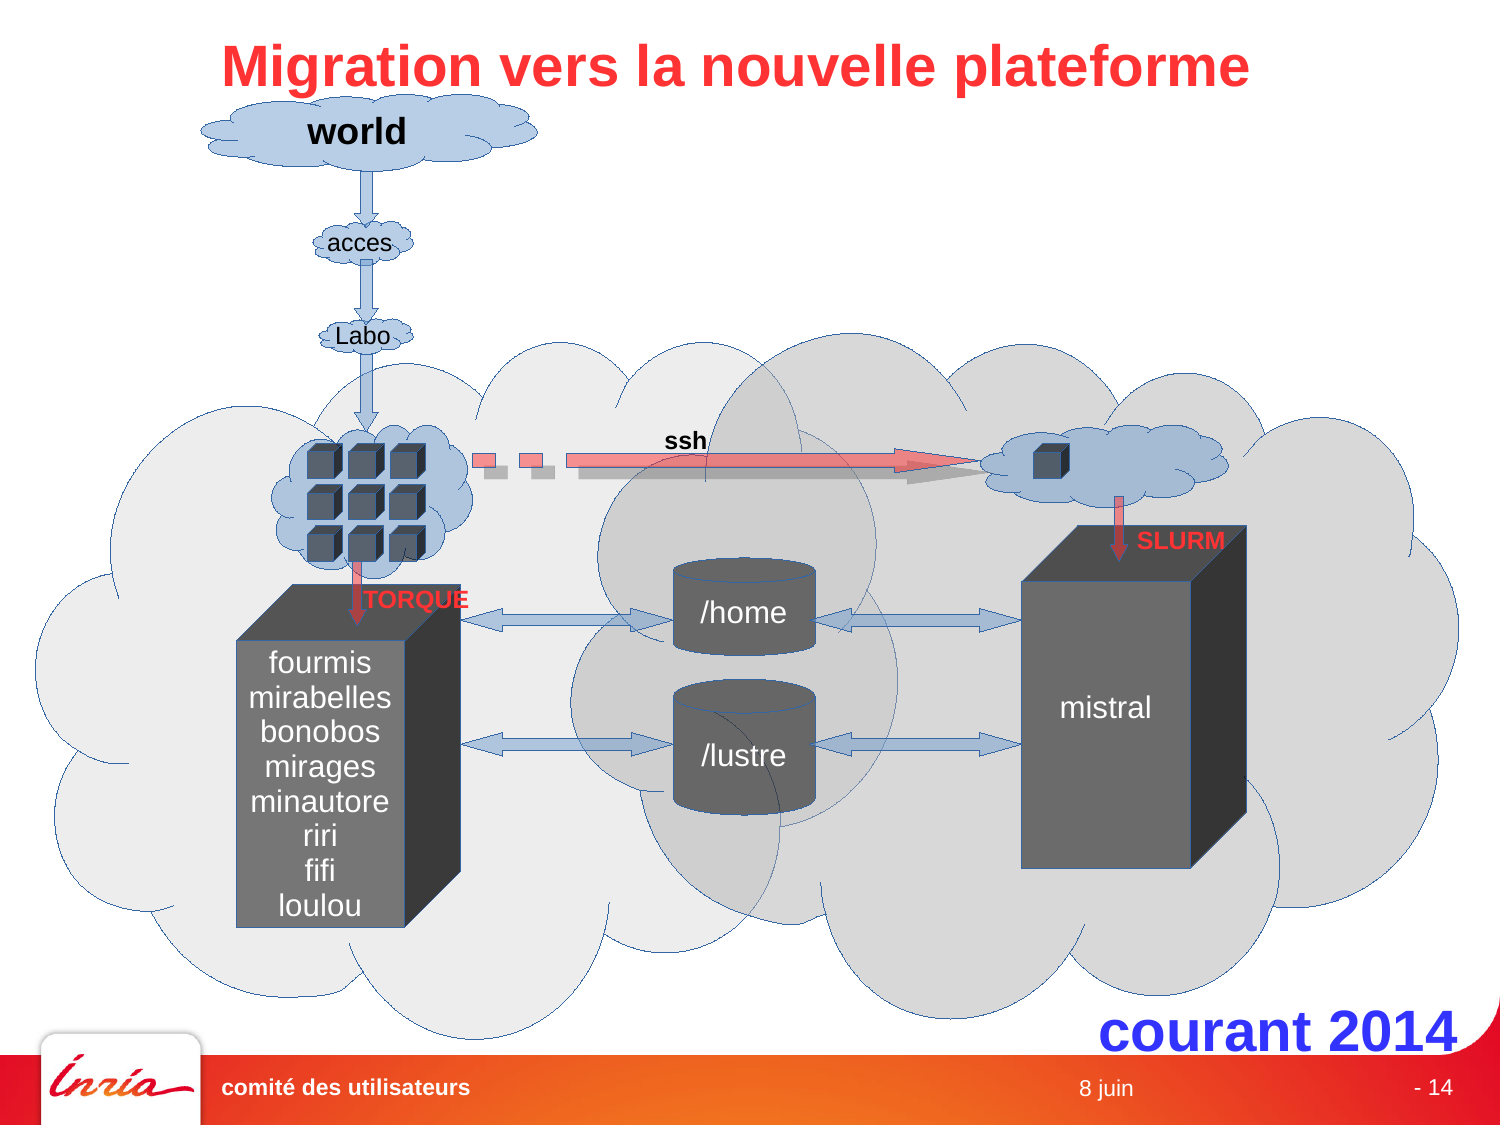

# Migration vers la nouvelle plateforme
world
acces
Labo
ssh
SLURM
mistral
/home
TORQUE
fourmis
mirabelles
bonobos
mirages
minautore
riri
fifi
loulou
/lustre
courant 2014
comité des utilisateurs
14
8 juin 2015